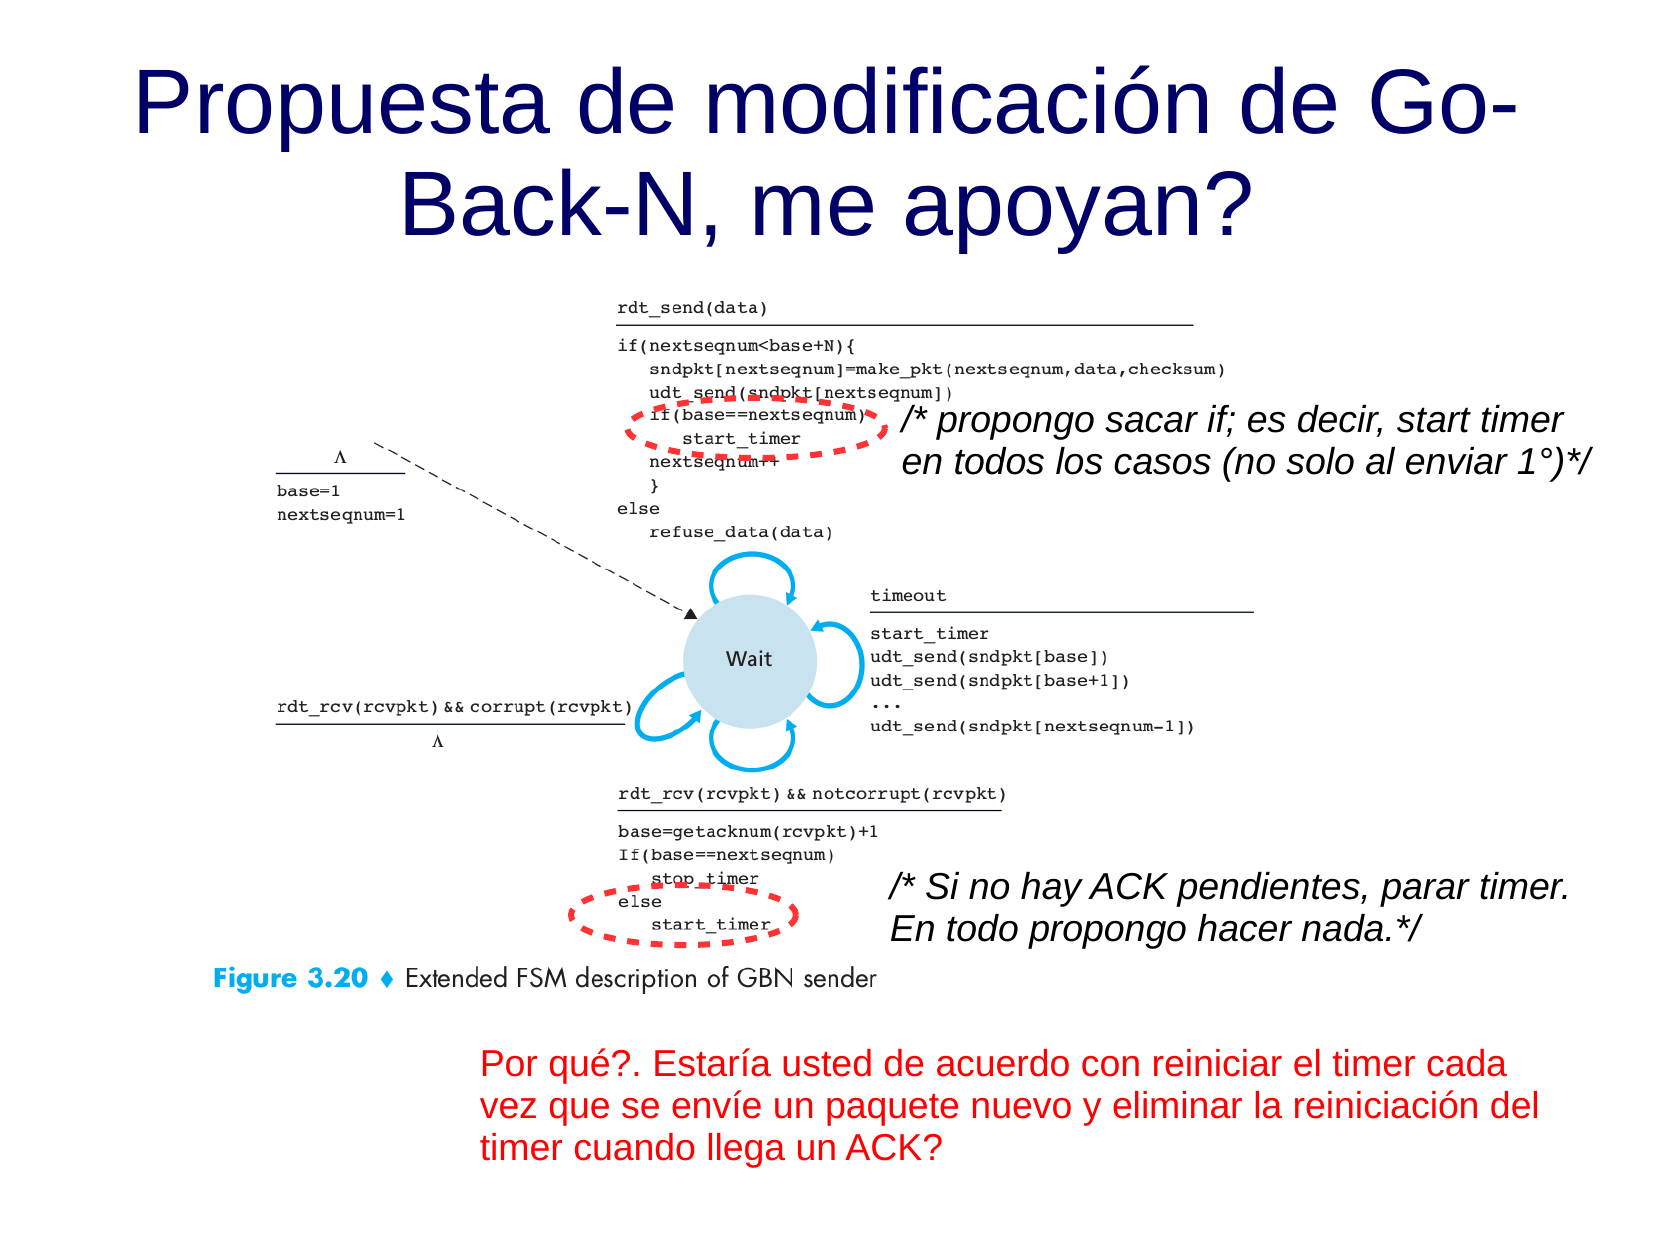

# Propuesta de modificación de Go-Back-N, me apoyan?
/* propongo sacar if; es decir, start timer en todos los casos (no solo al enviar 1°)*/
/* Si no hay ACK pendientes, parar timer.
En todo propongo hacer nada.*/
Por qué?. Estaría usted de acuerdo con reiniciar el timer cada
vez que se envíe un paquete nuevo y eliminar la reiniciación del timer cuando llega un ACK?